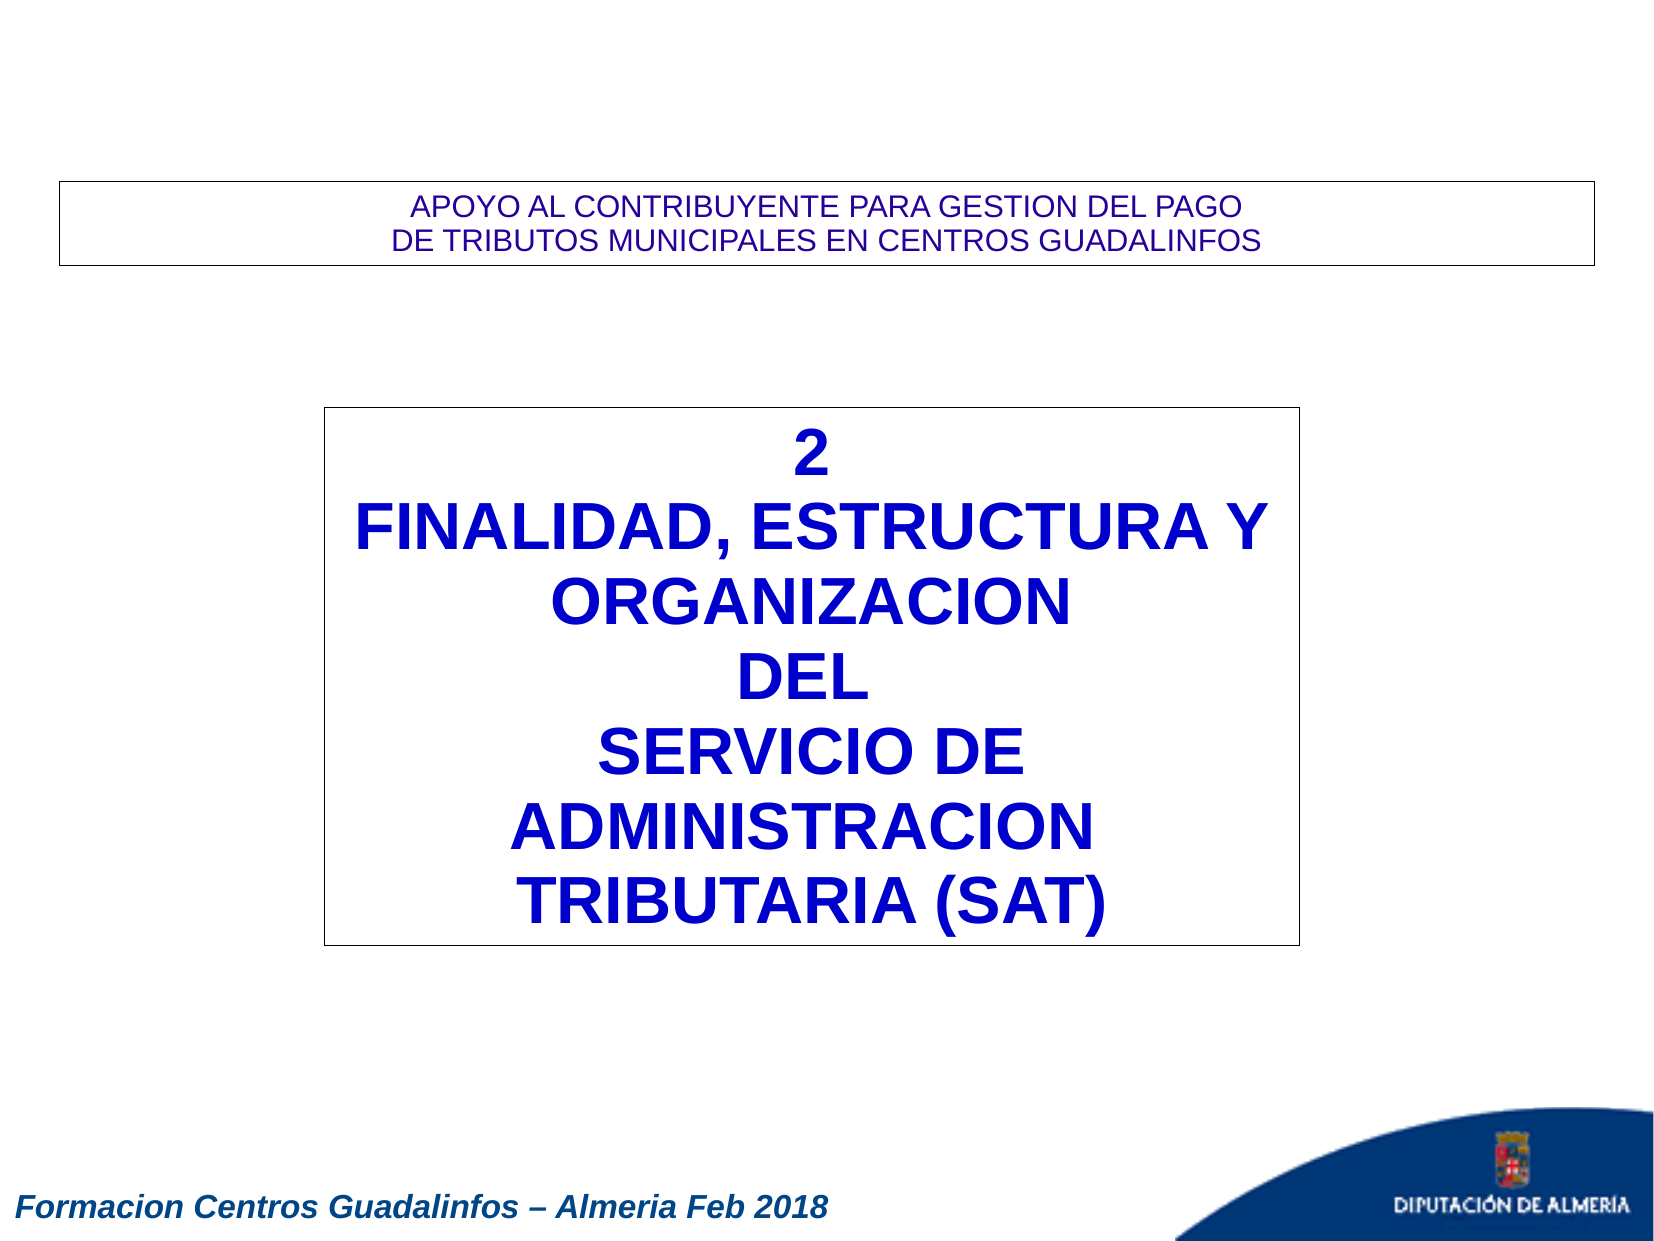

APOYO AL CONTRIBUYENTE PARA GESTION DEL PAGO
DE TRIBUTOS MUNICIPALES EN CENTROS GUADALINFOS
2
FINALIDAD, ESTRUCTURA Y ORGANIZACION
DEL
SERVICIO DE ADMINISTRACION
TRIBUTARIA (SAT)
Formacion Centros Guadalinfos – Almeria Feb 2018